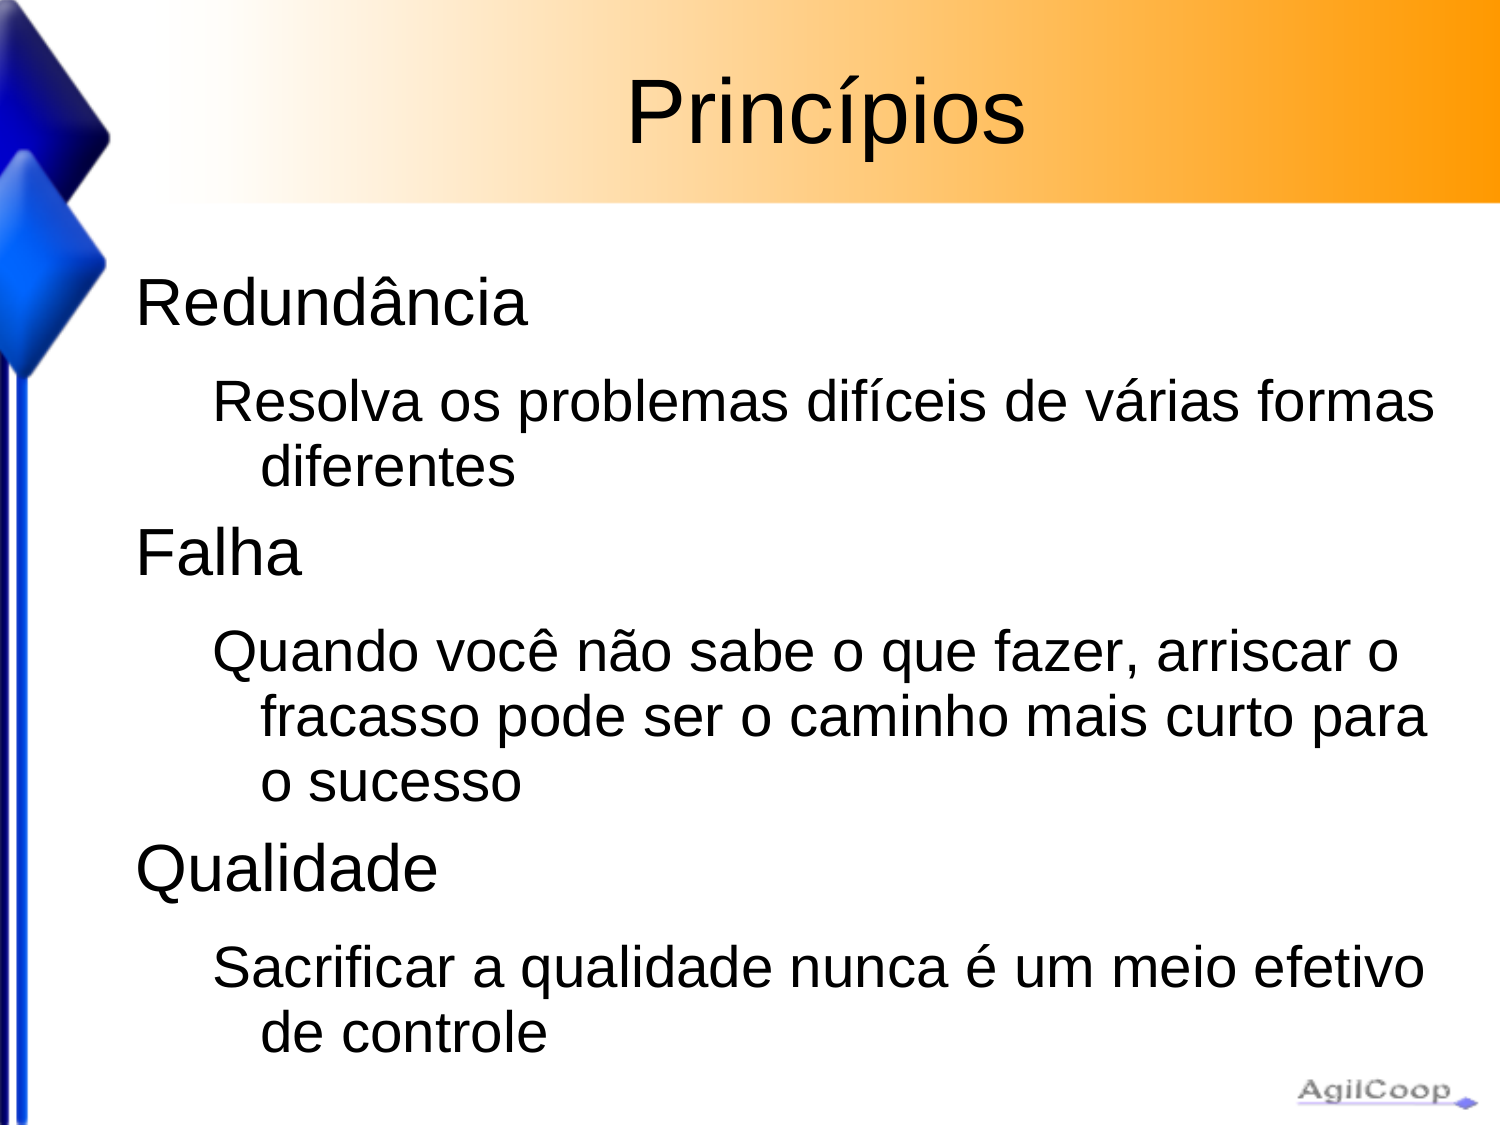

# Princípios
Redundância
Resolva os problemas difíceis de várias formas diferentes
Falha
Quando você não sabe o que fazer, arriscar o fracasso pode ser o caminho mais curto para o sucesso
Qualidade
Sacrificar a qualidade nunca é um meio efetivo de controle
Copyleft AgilCoop 2007
42